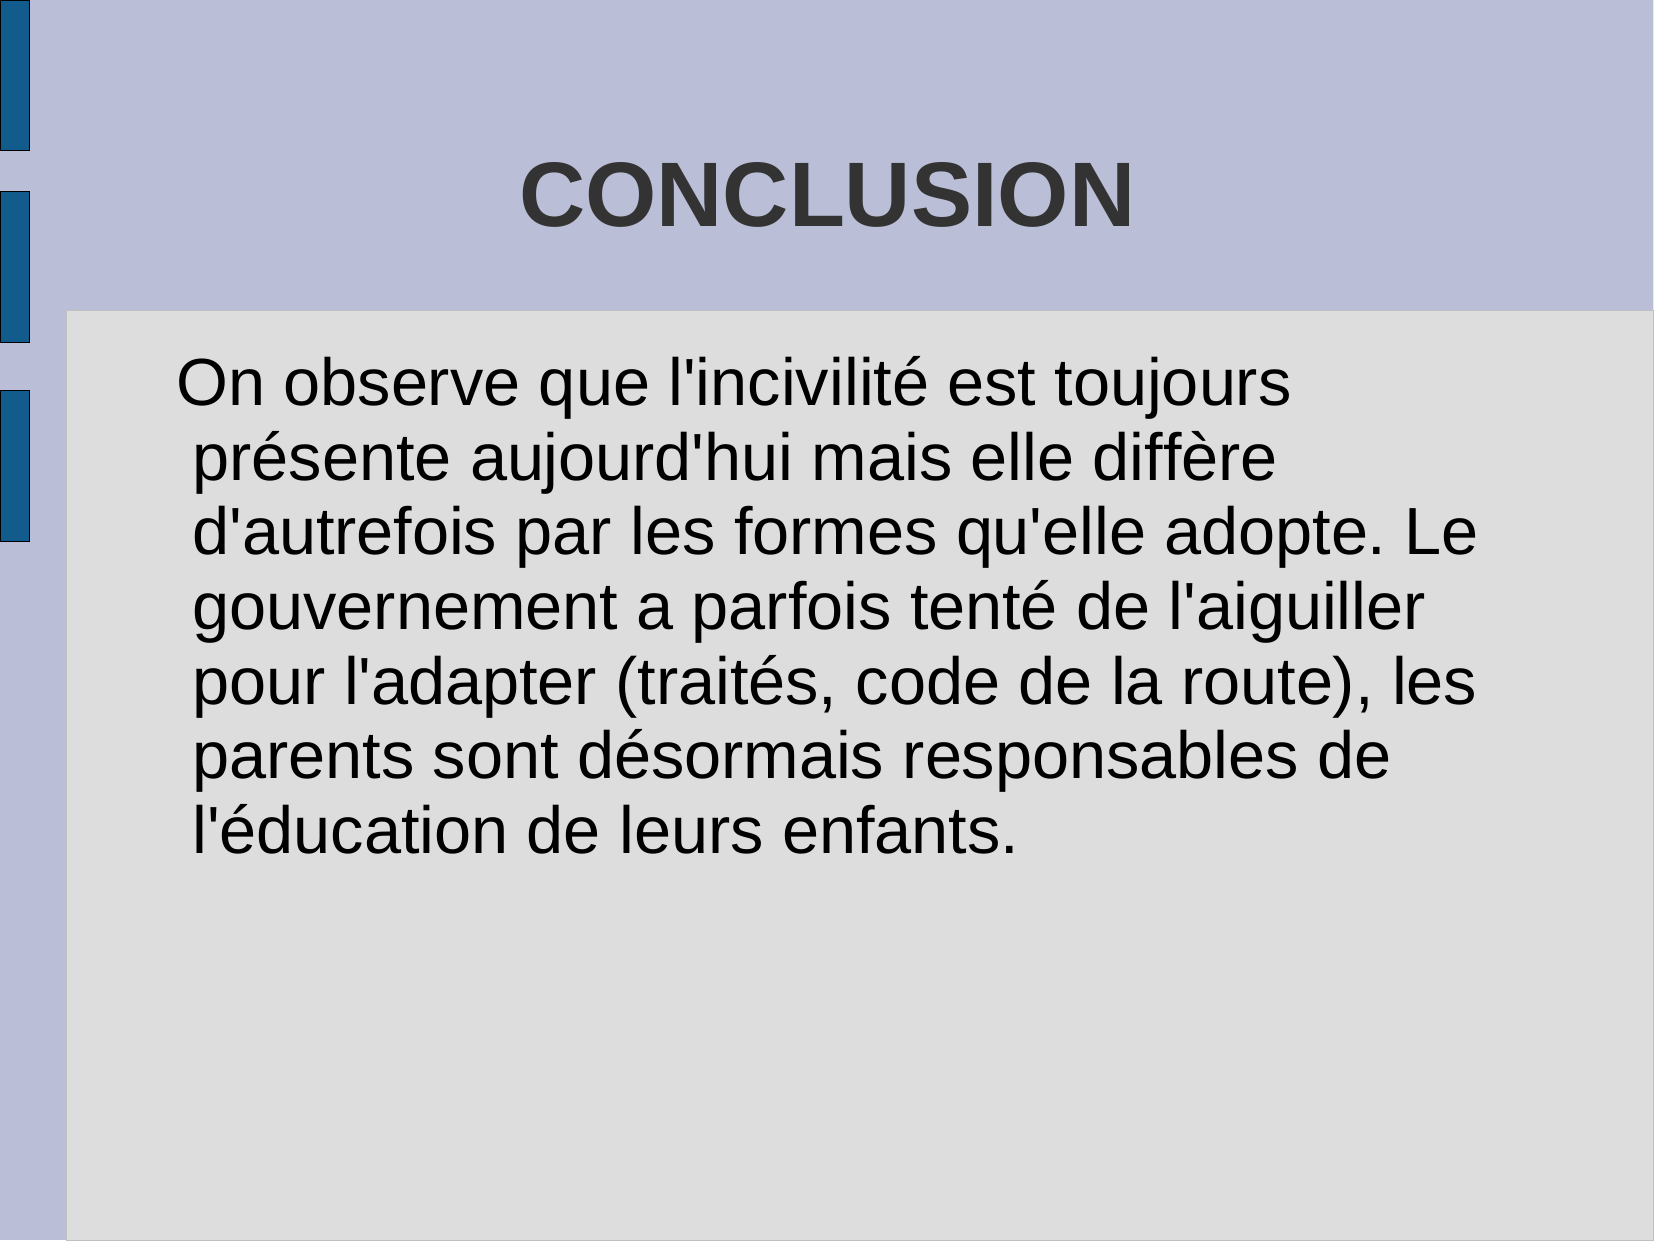

# CONCLUSION
 On observe que l'incivilité est toujours présente aujourd'hui mais elle diffère d'autrefois par les formes qu'elle adopte. Le gouvernement a parfois tenté de l'aiguiller pour l'adapter (traités, code de la route), les parents sont désormais responsables de l'éducation de leurs enfants.